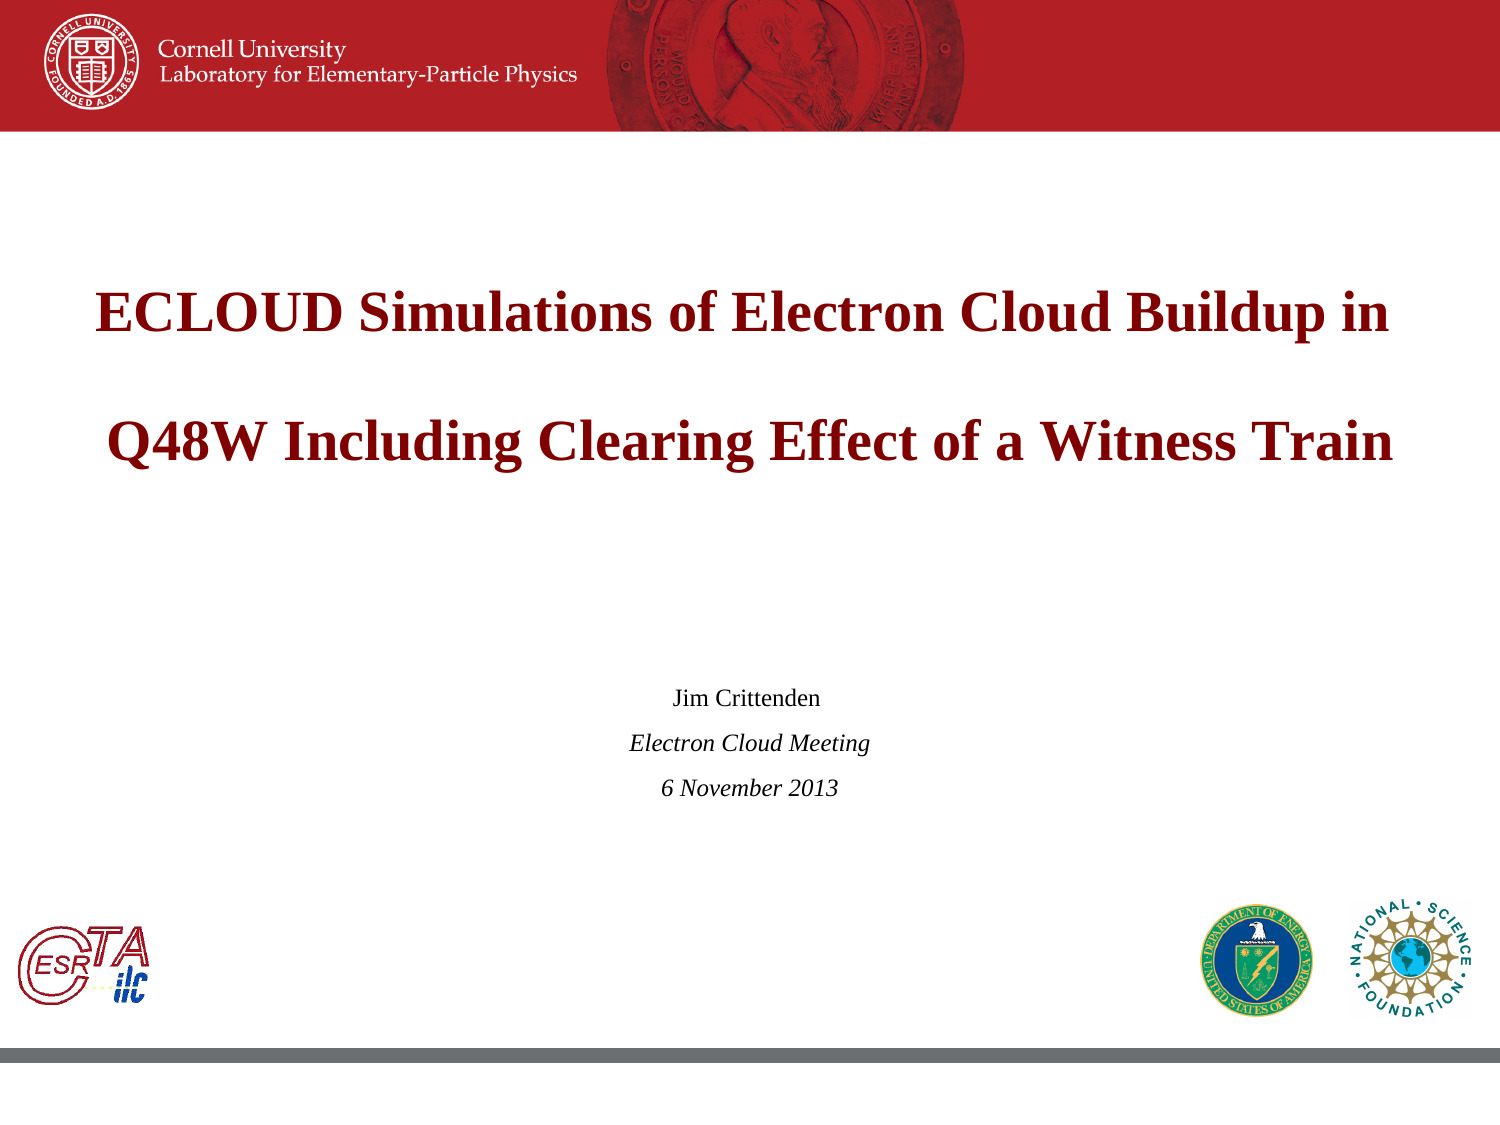

ECLOUD Simulations of Electron Cloud Buildup in
 Q48W Including Clearing Effect of a Witness Train
# Jim Crittenden
Electron Cloud Meeting
6 November 2013